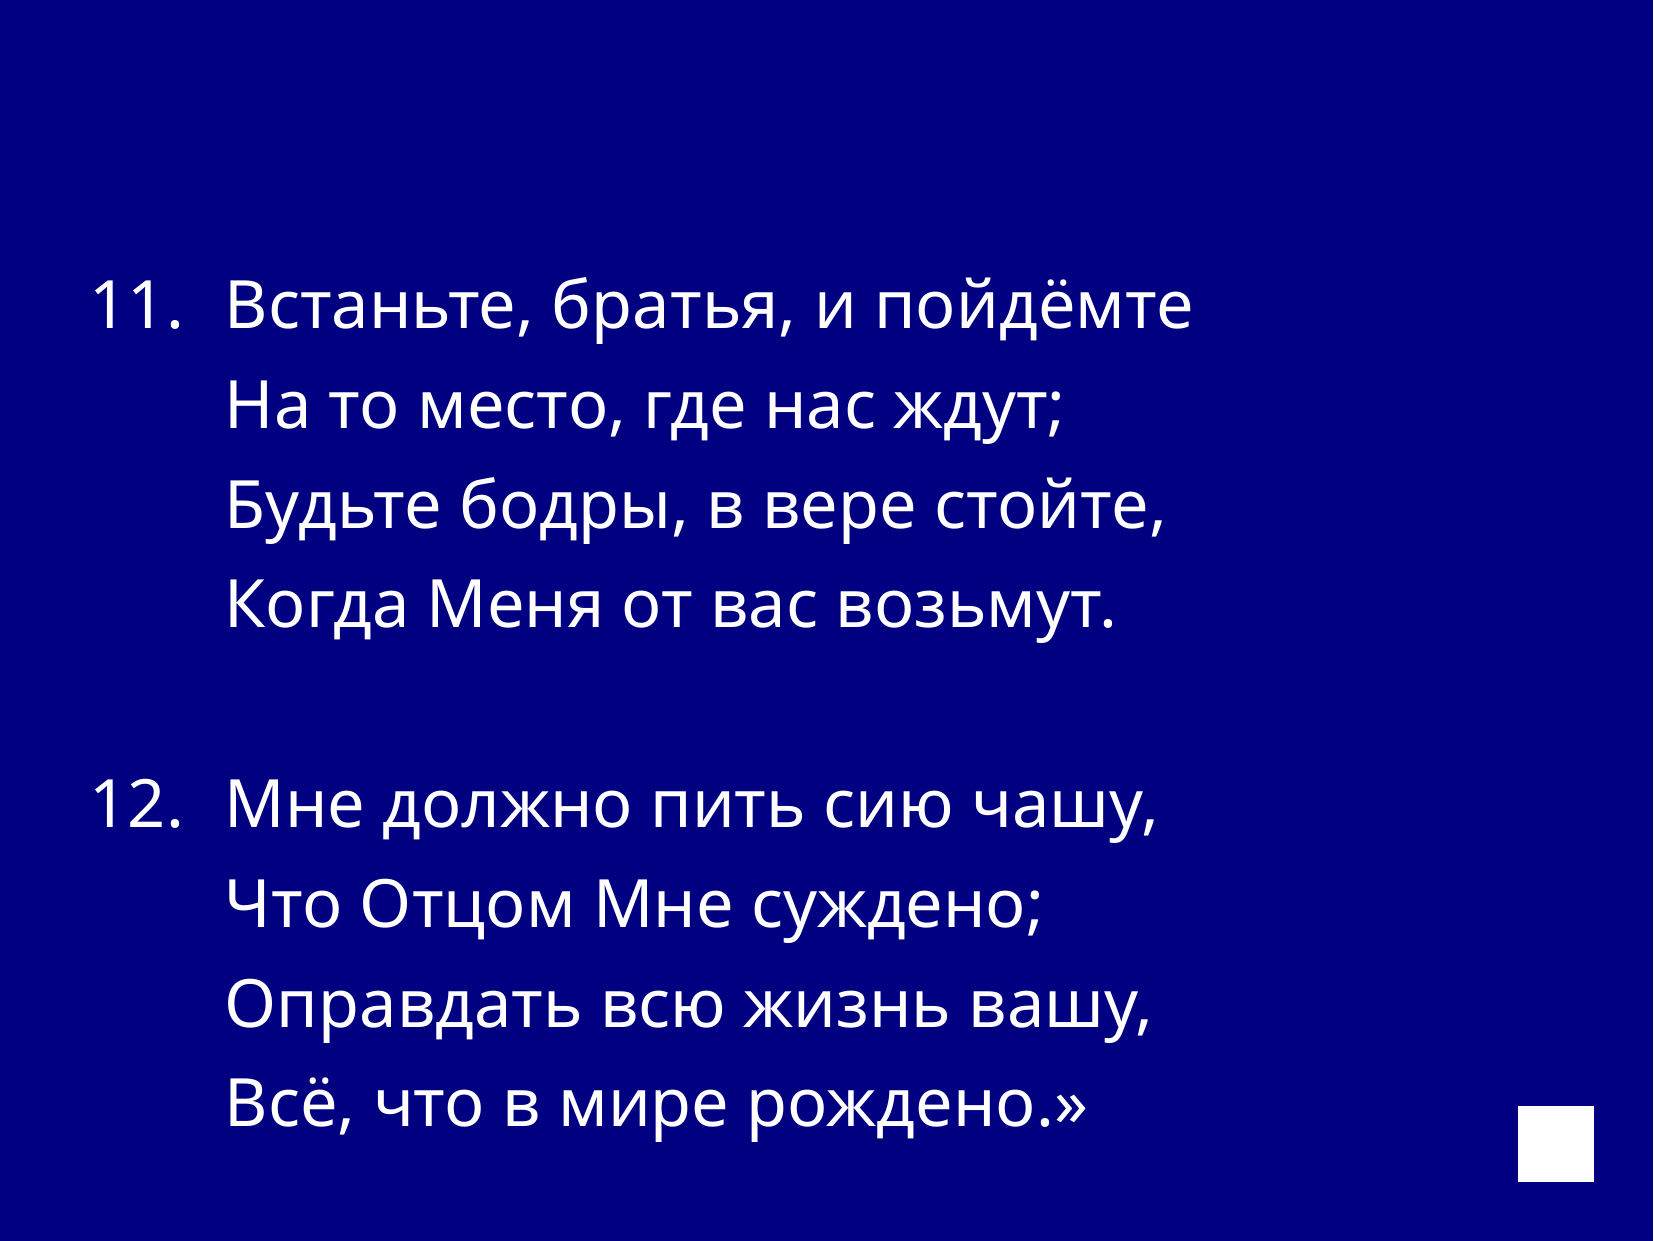

11.	Встаньте, братья, и пойдёмте
	На то место, где нас ждут;
	Будьте бодры, в вере стойте,
	Когда Меня от вас возьмут.
12.	Мне должно пить сию чашу,
	Что Отцом Мне суждено;
	Оправдать всю жизнь вашу,
	Всё, что в мире рождено.»